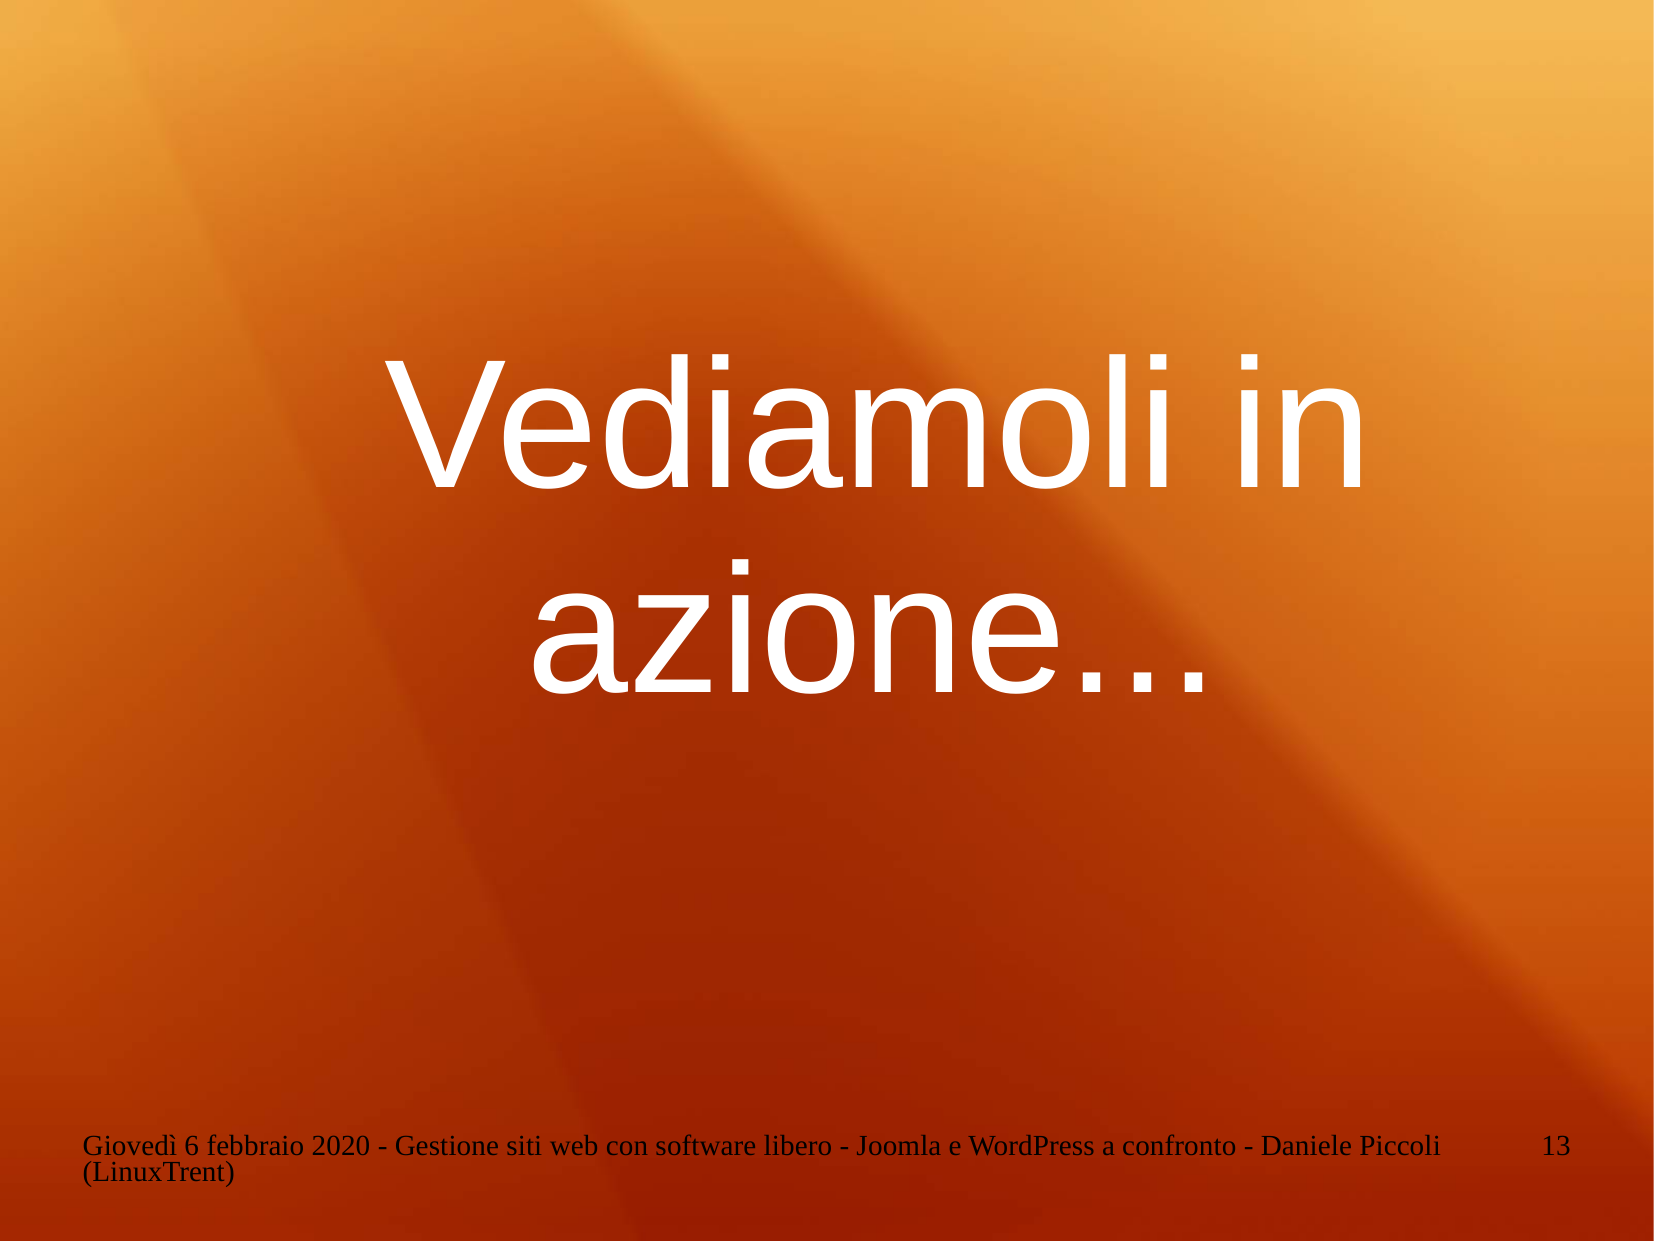

# Vediamoli in azione...
Giovedì 6 febbraio 2020 - Gestione siti web con software libero - Joomla e WordPress a confronto - Daniele Piccoli (LinuxTrent)
13